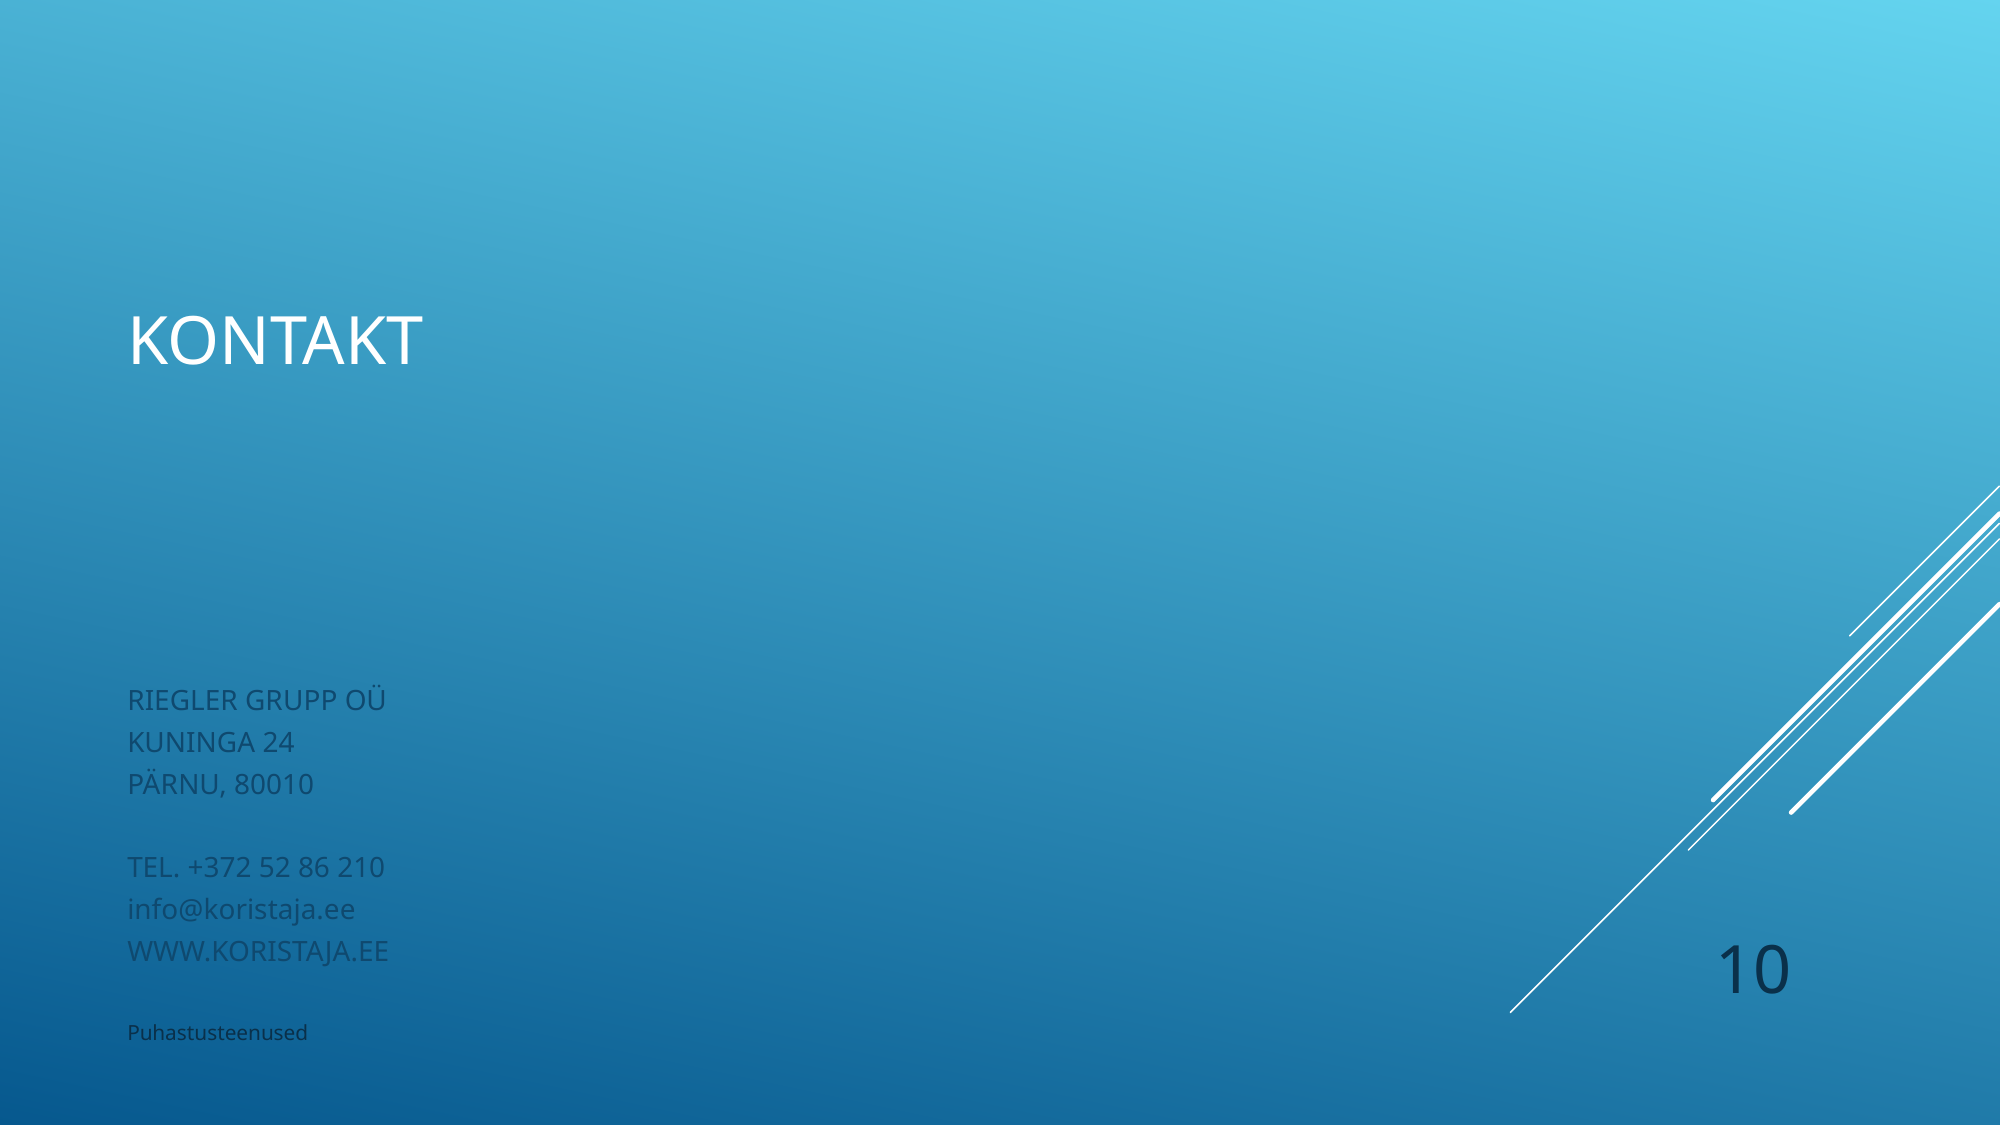

# KONTAKT
RIEGLER GRUPP OÜ
KUNINGA 24
PÄRNU, 80010
TEL. +372 52 86 210
info@koristaja.ee
WWW.KORISTAJA.EE
Puhastusteenused